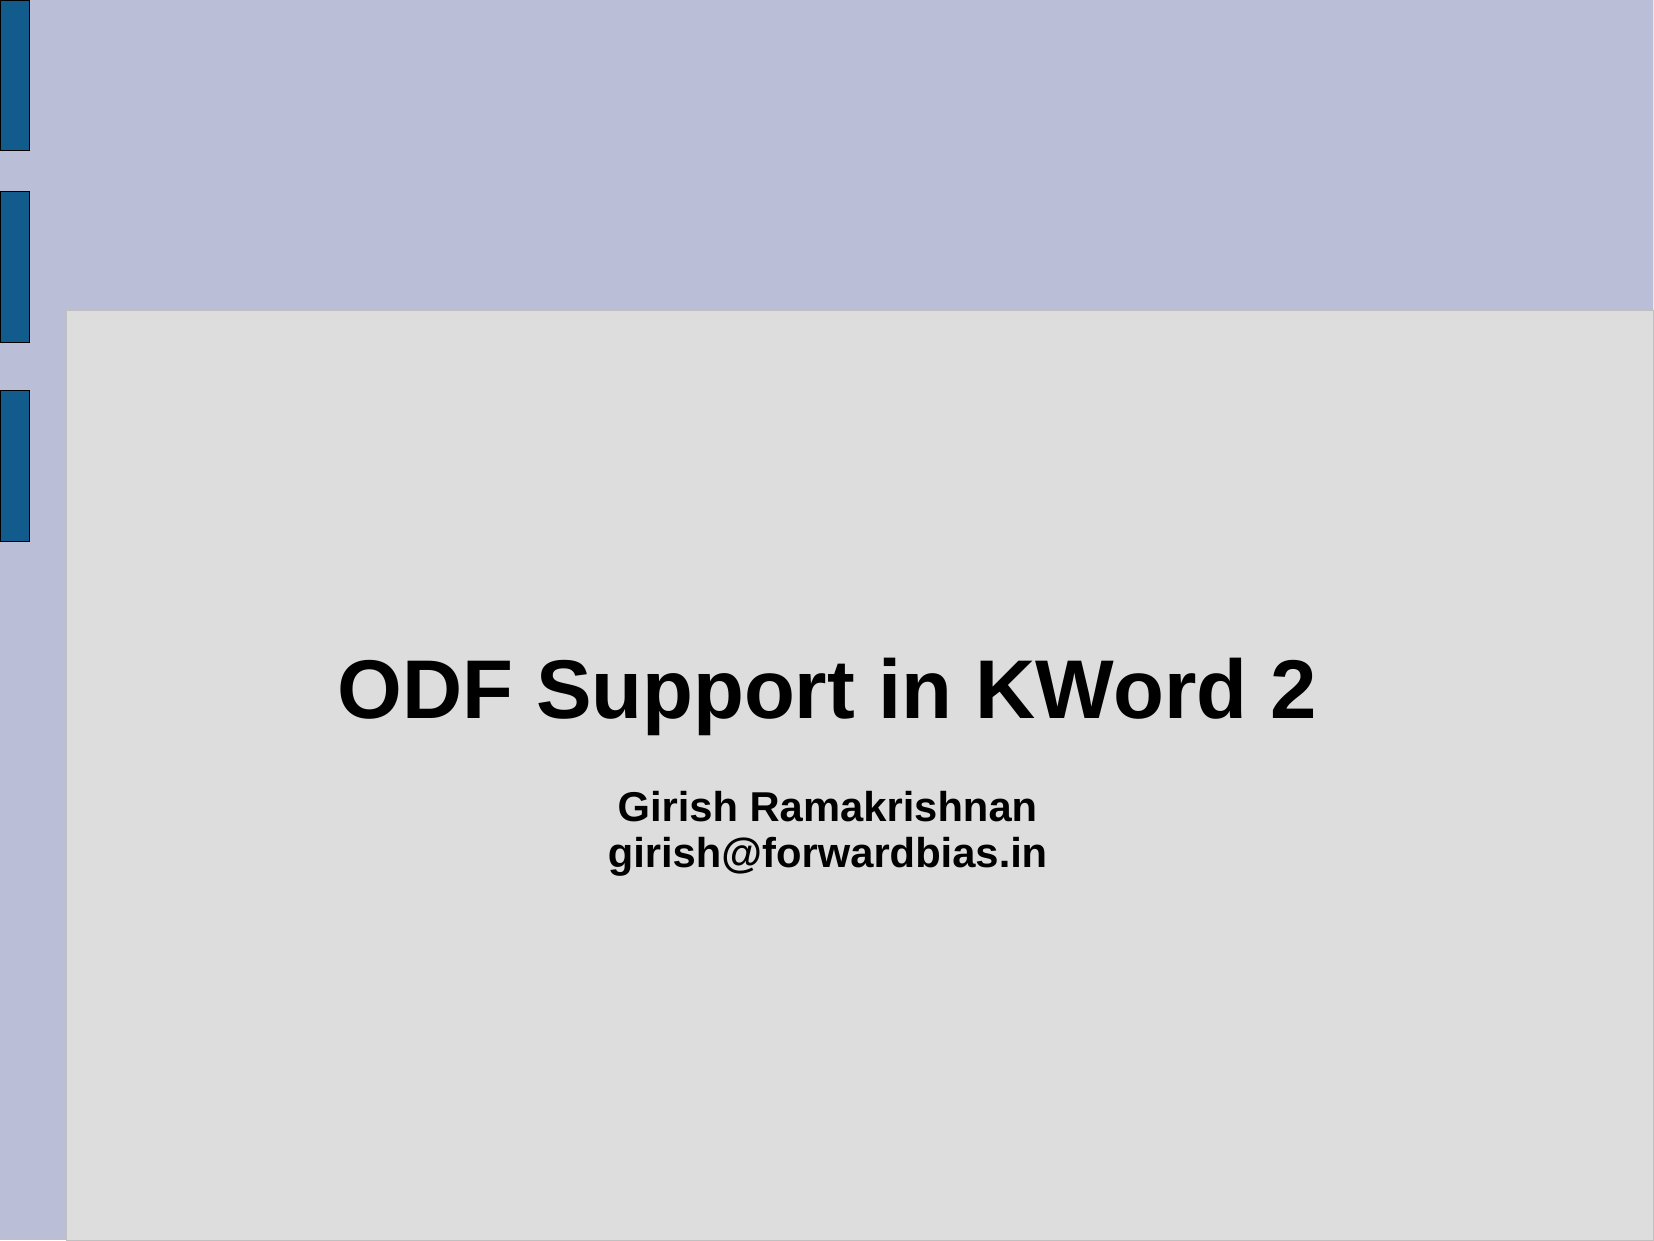

#
ODF Support in KWord 2
Girish Ramakrishnan
girish@forwardbias.in